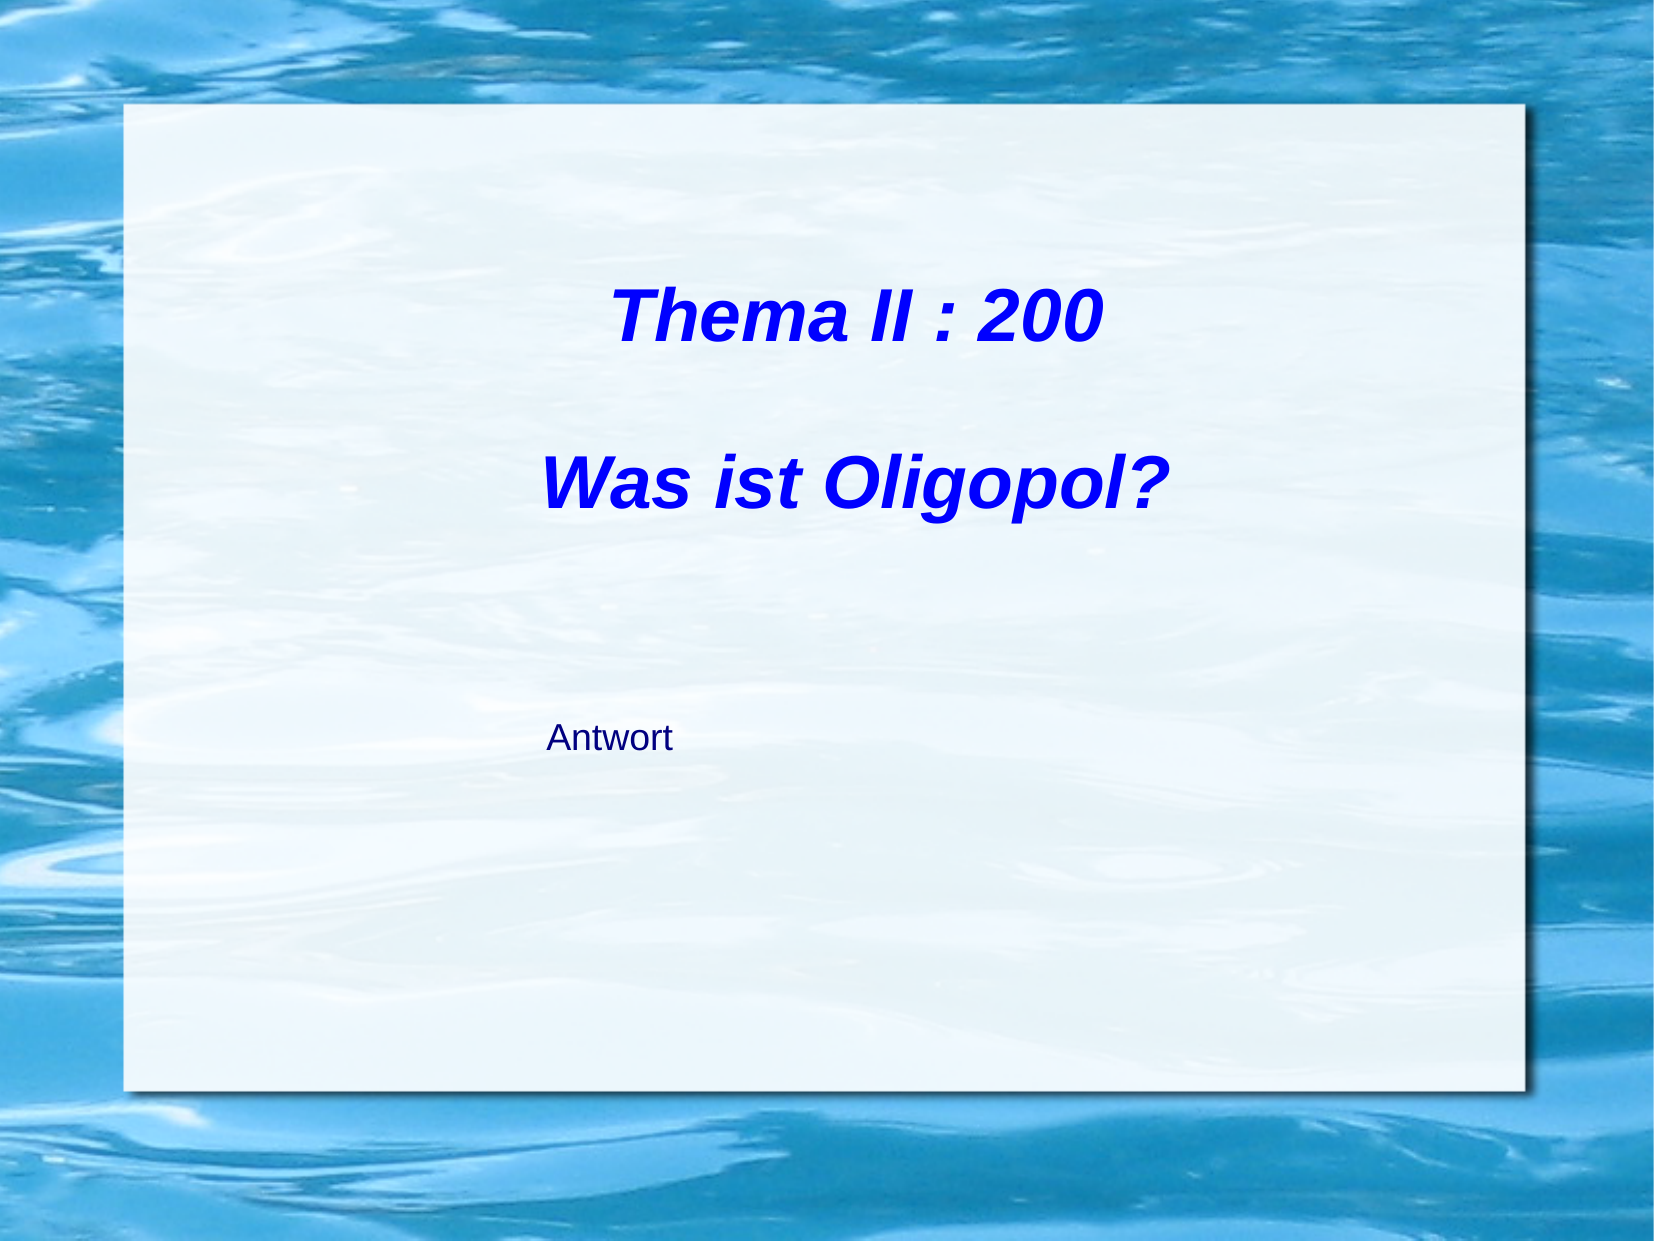

Thema II : 200
Was ist Oligopol?
Antwort